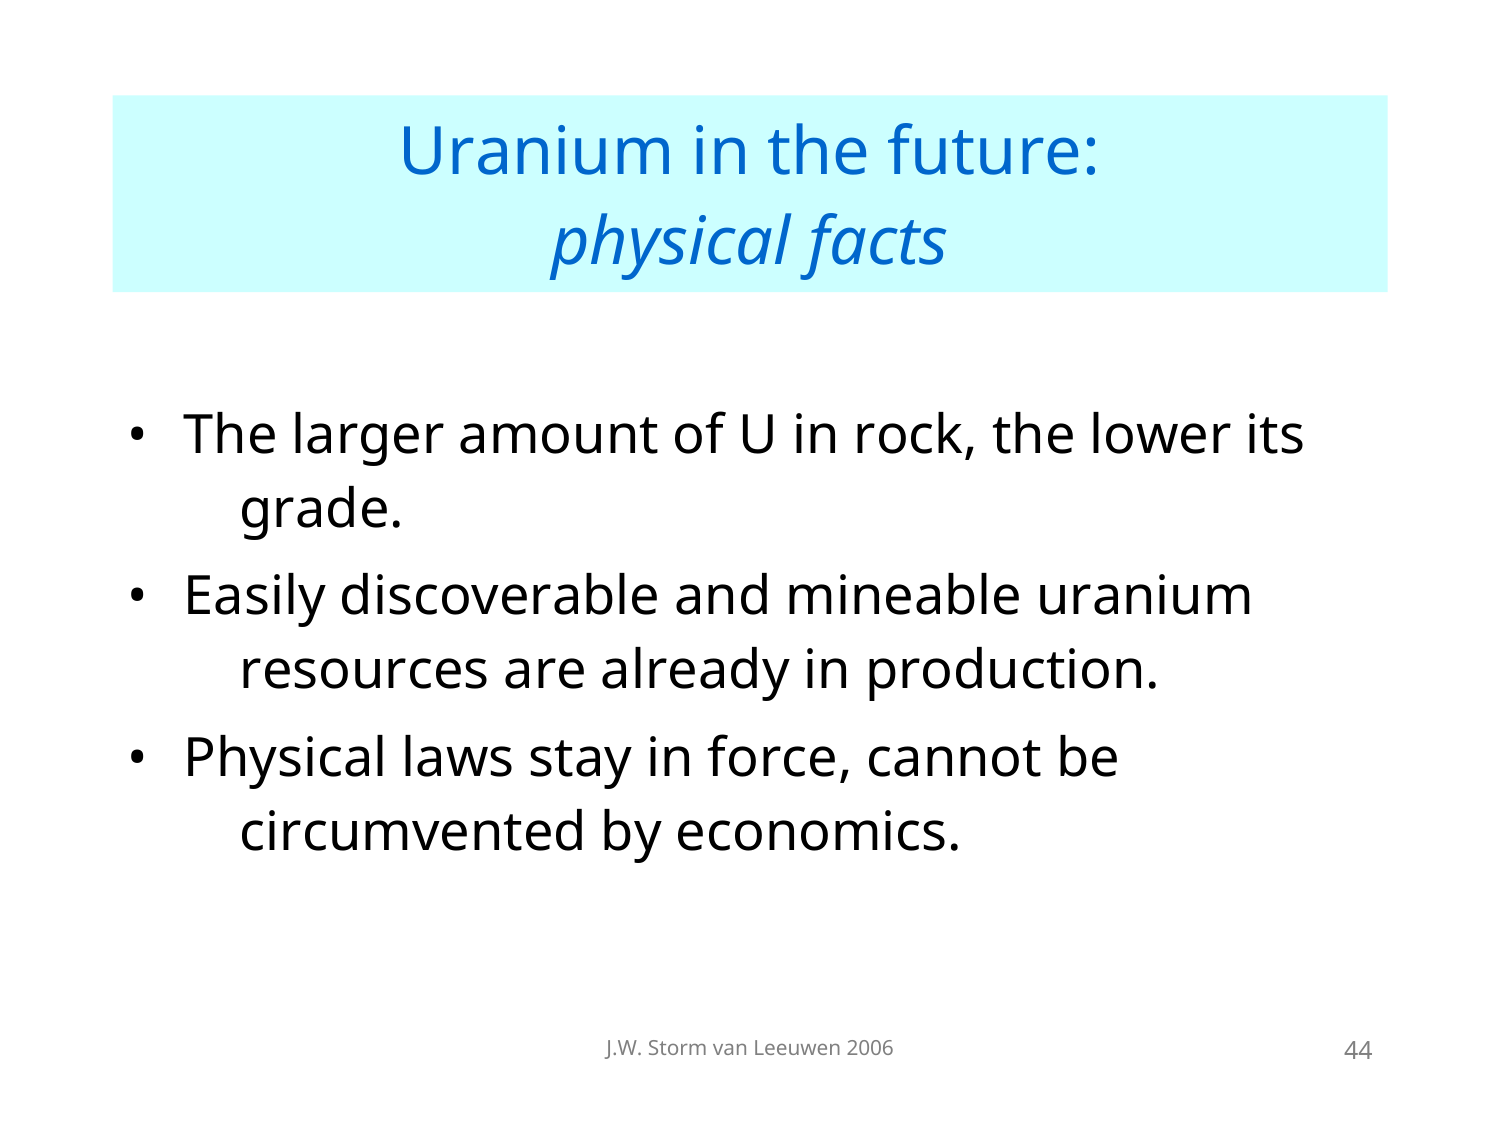

# Uranium in the future: physical facts
The larger amount of U in rock, the lower its grade.
Easily discoverable and mineable uranium resources are already in production.
Physical laws stay in force, cannot be circumvented by economics.
J.W. Storm van Leeuwen 2006
44